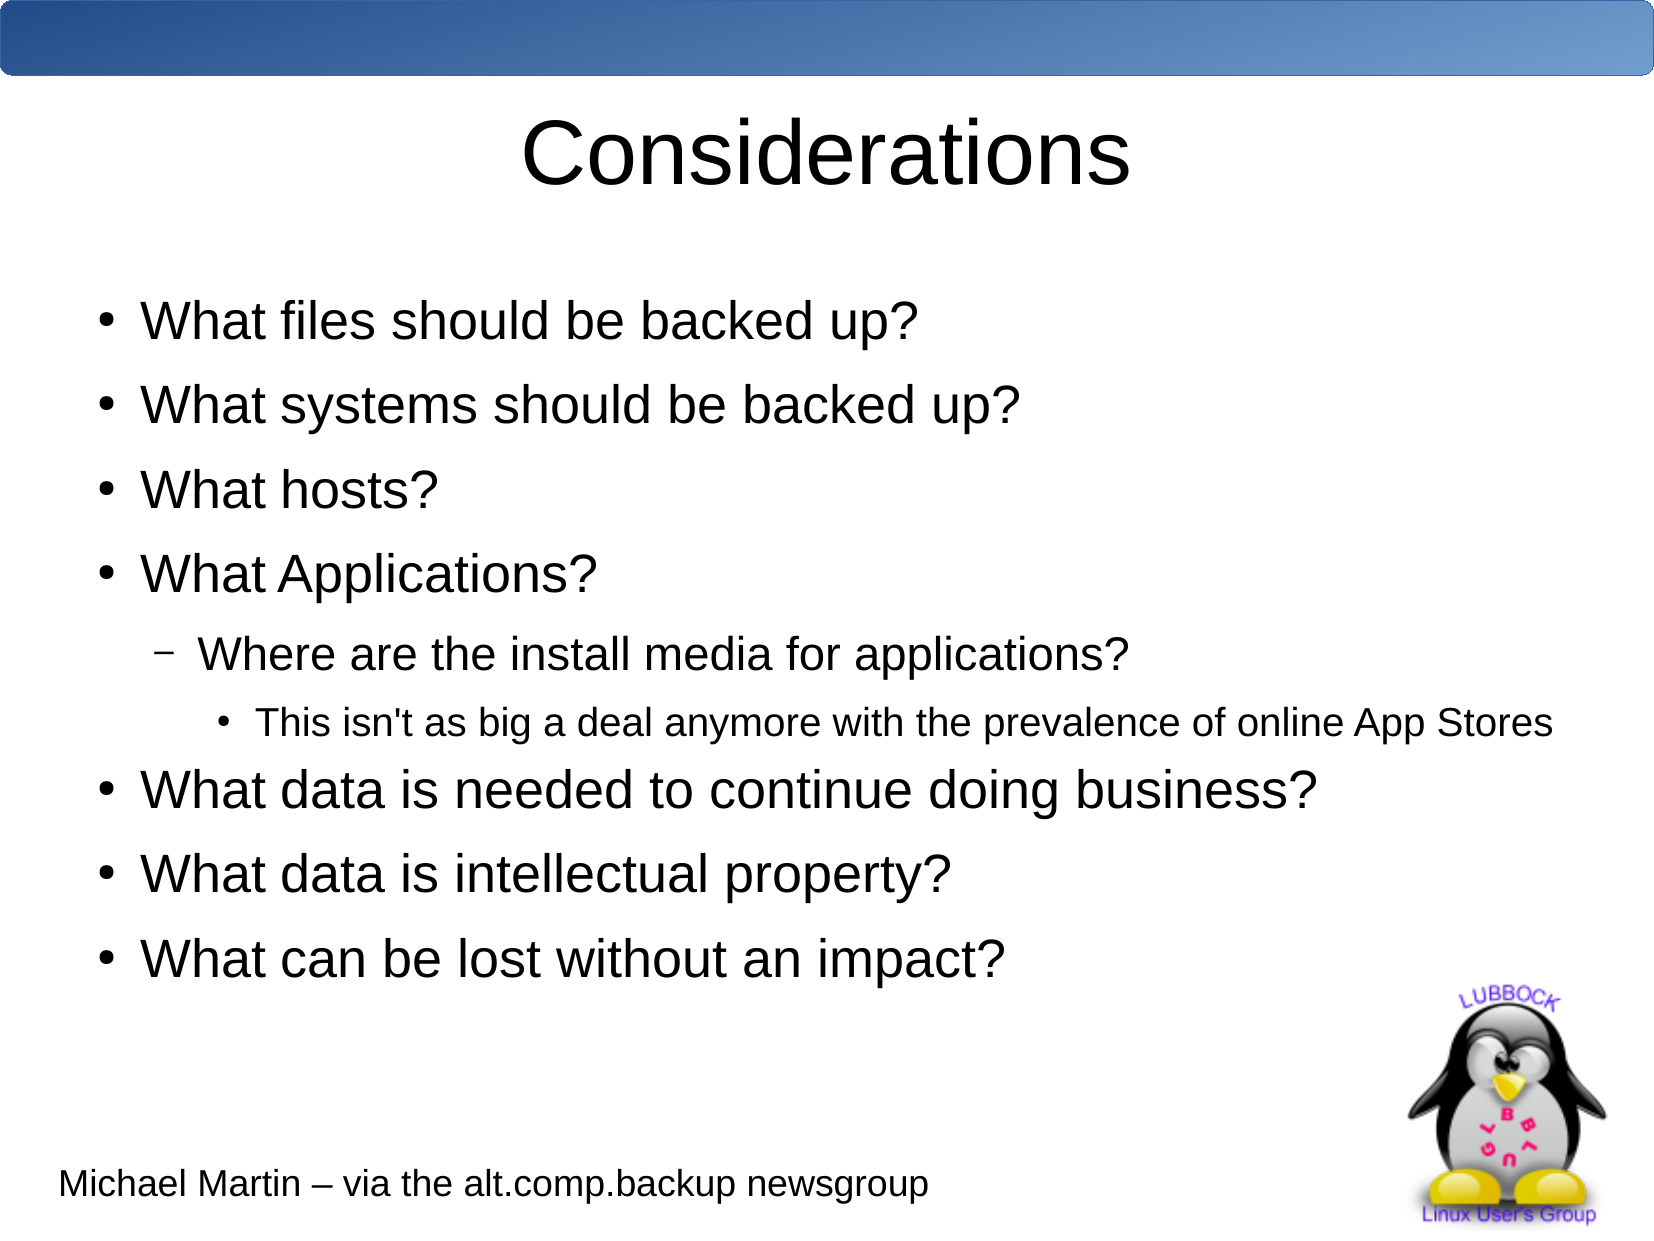

# Considerations
What files should be backed up?
What systems should be backed up?
What hosts?
What Applications?
Where are the install media for applications?
This isn't as big a deal anymore with the prevalence of online App Stores
What data is needed to continue doing business?
What data is intellectual property?
What can be lost without an impact?
Michael Martin – via the alt.comp.backup newsgroup